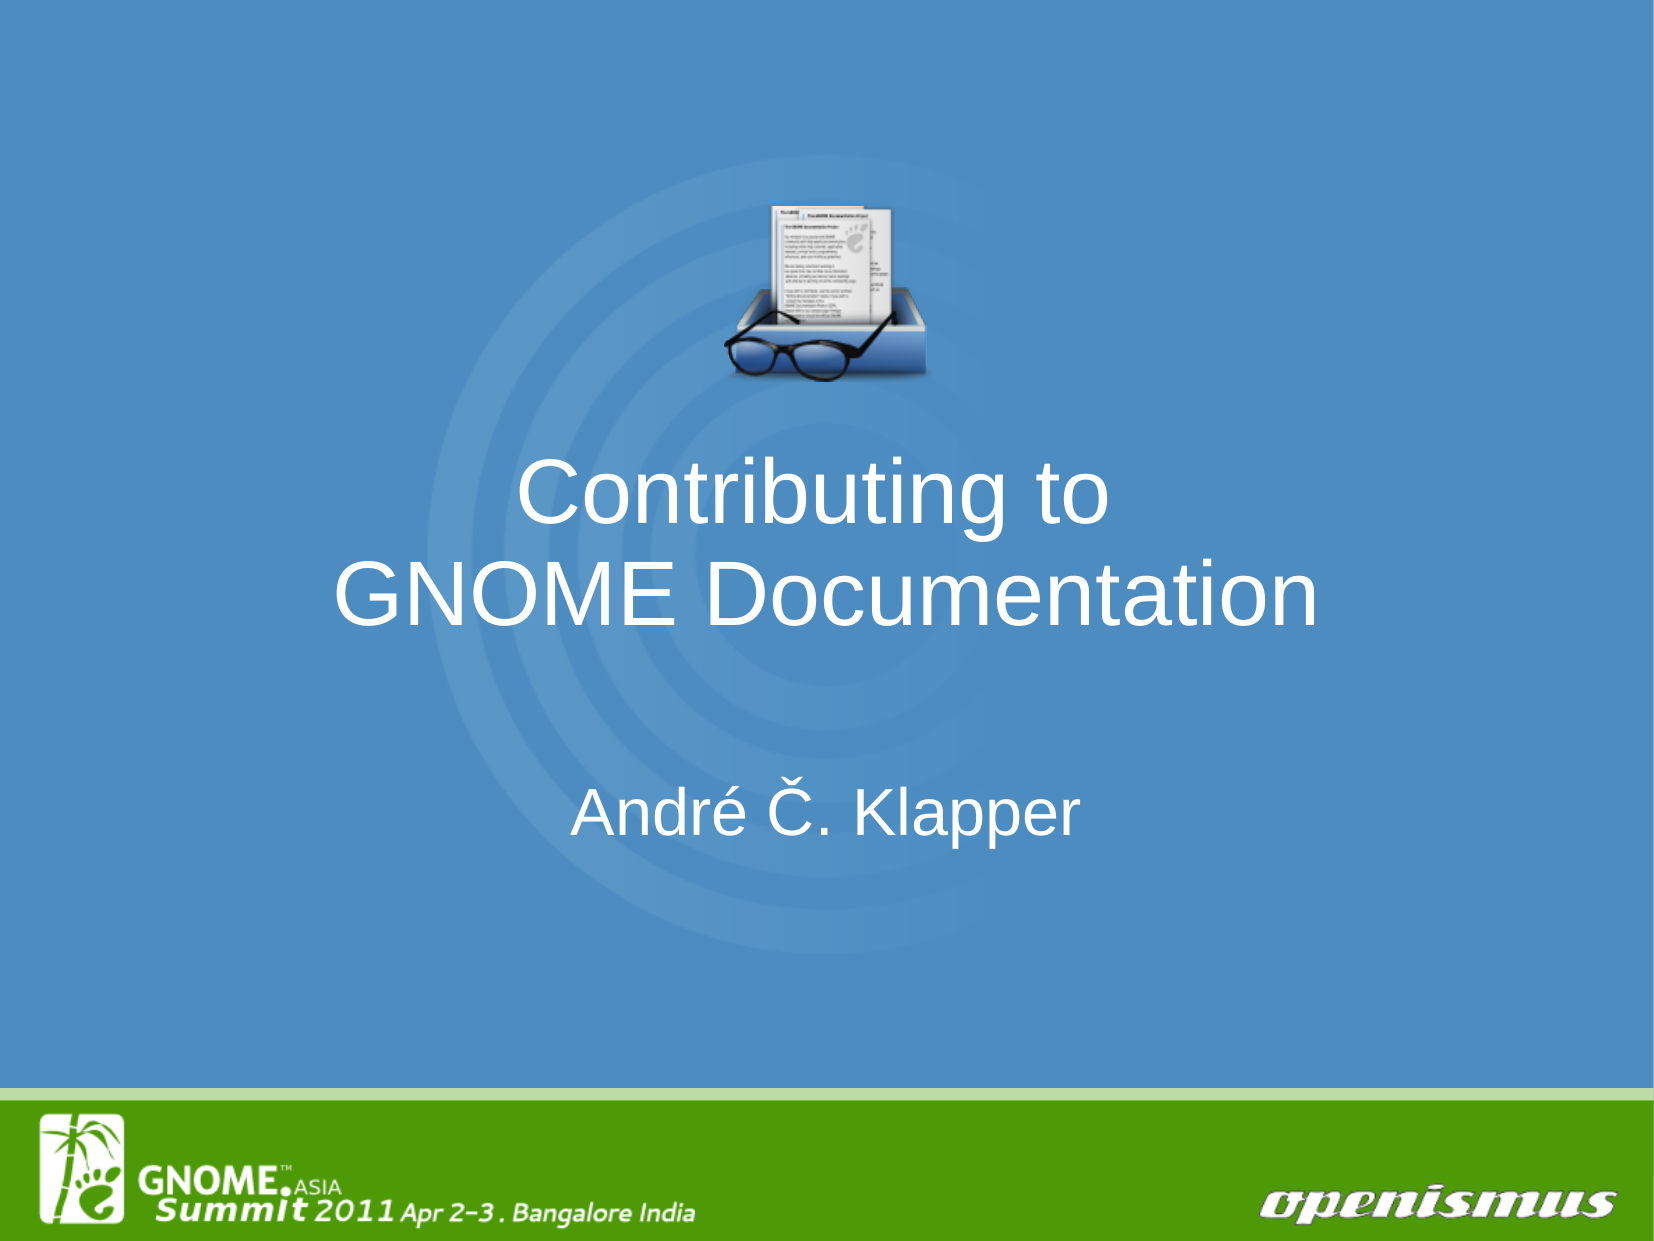

# Contributing to GNOME Documentation
André Č. Klapper